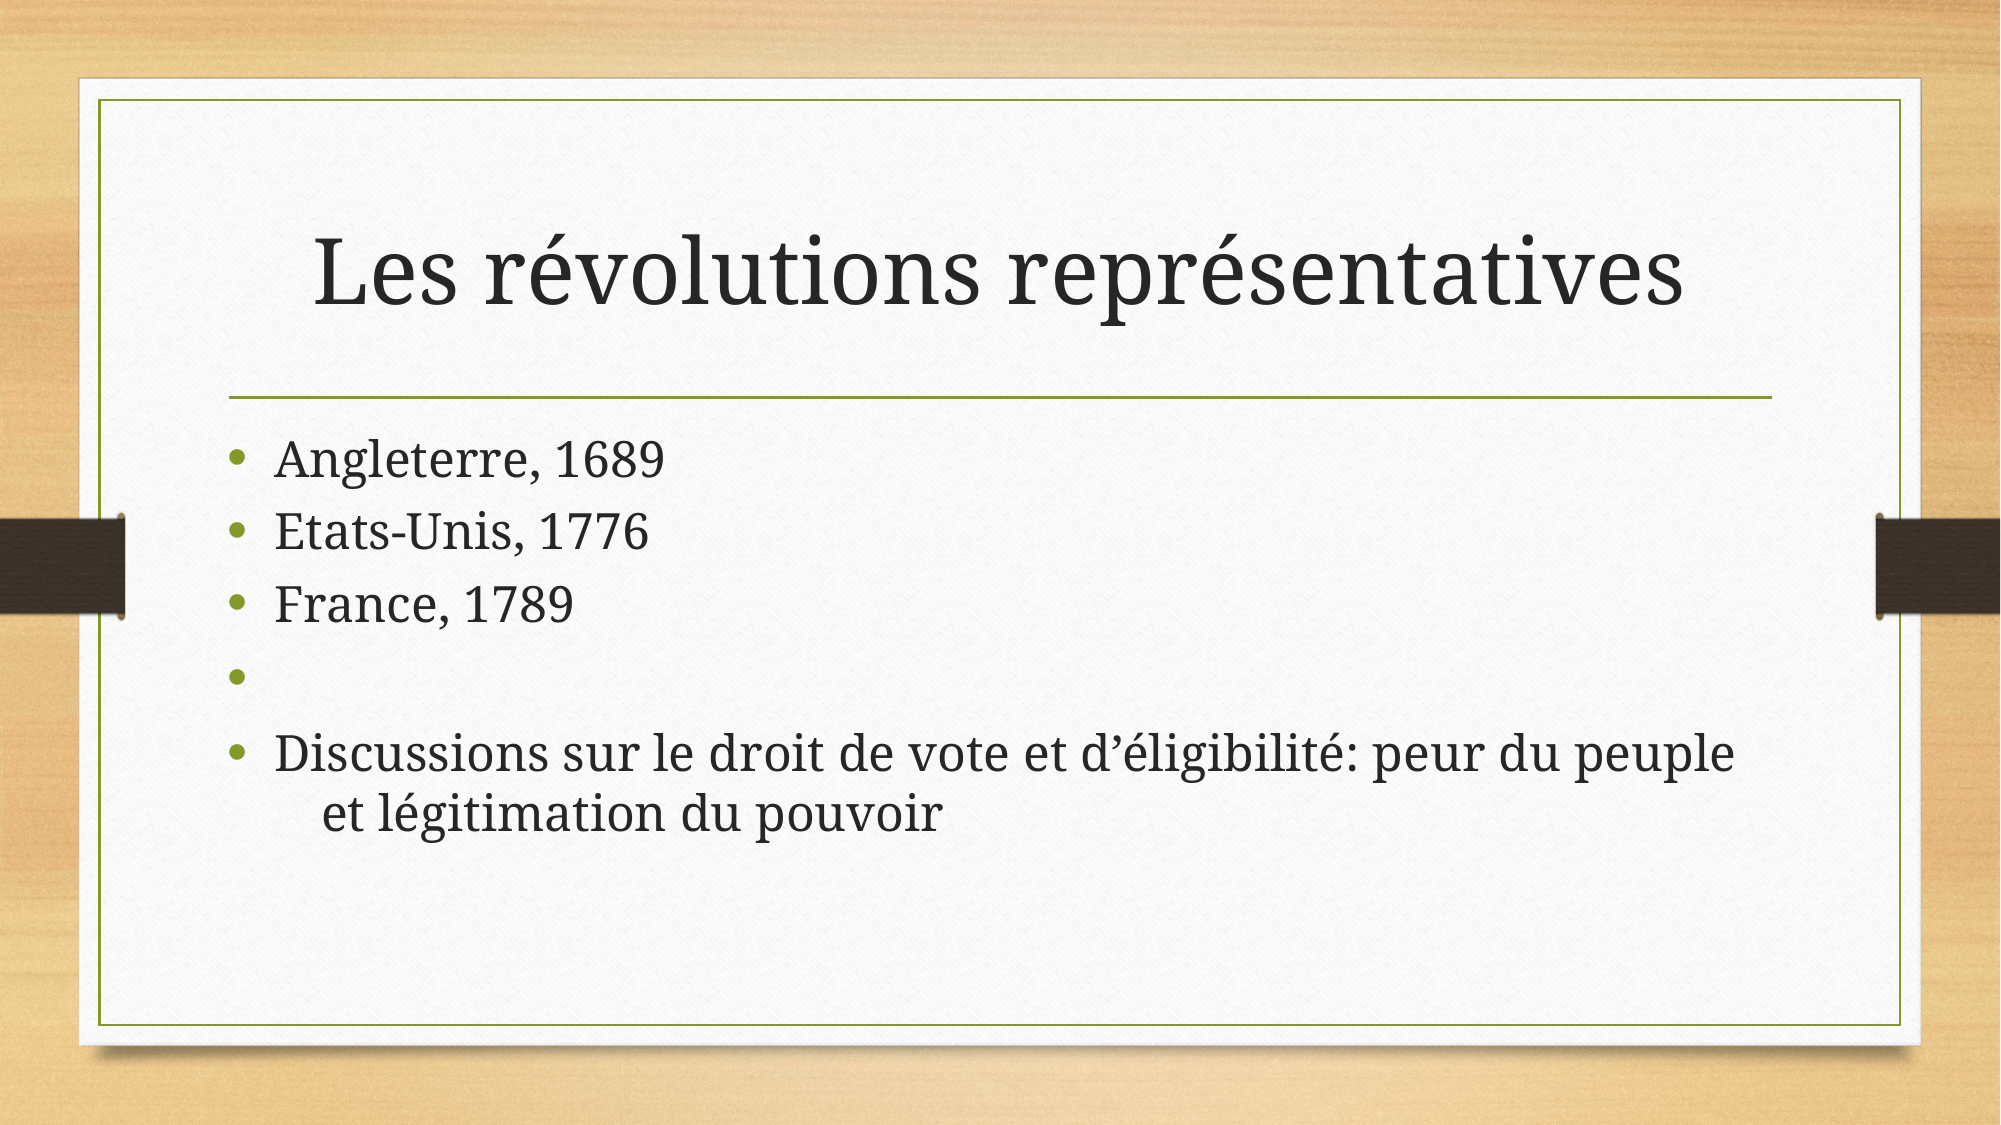

# Les révolutions représentatives
Angleterre, 1689
Etats-Unis, 1776
France, 1789
Discussions sur le droit de vote et d’éligibilité: peur du peuple et légitimation du pouvoir